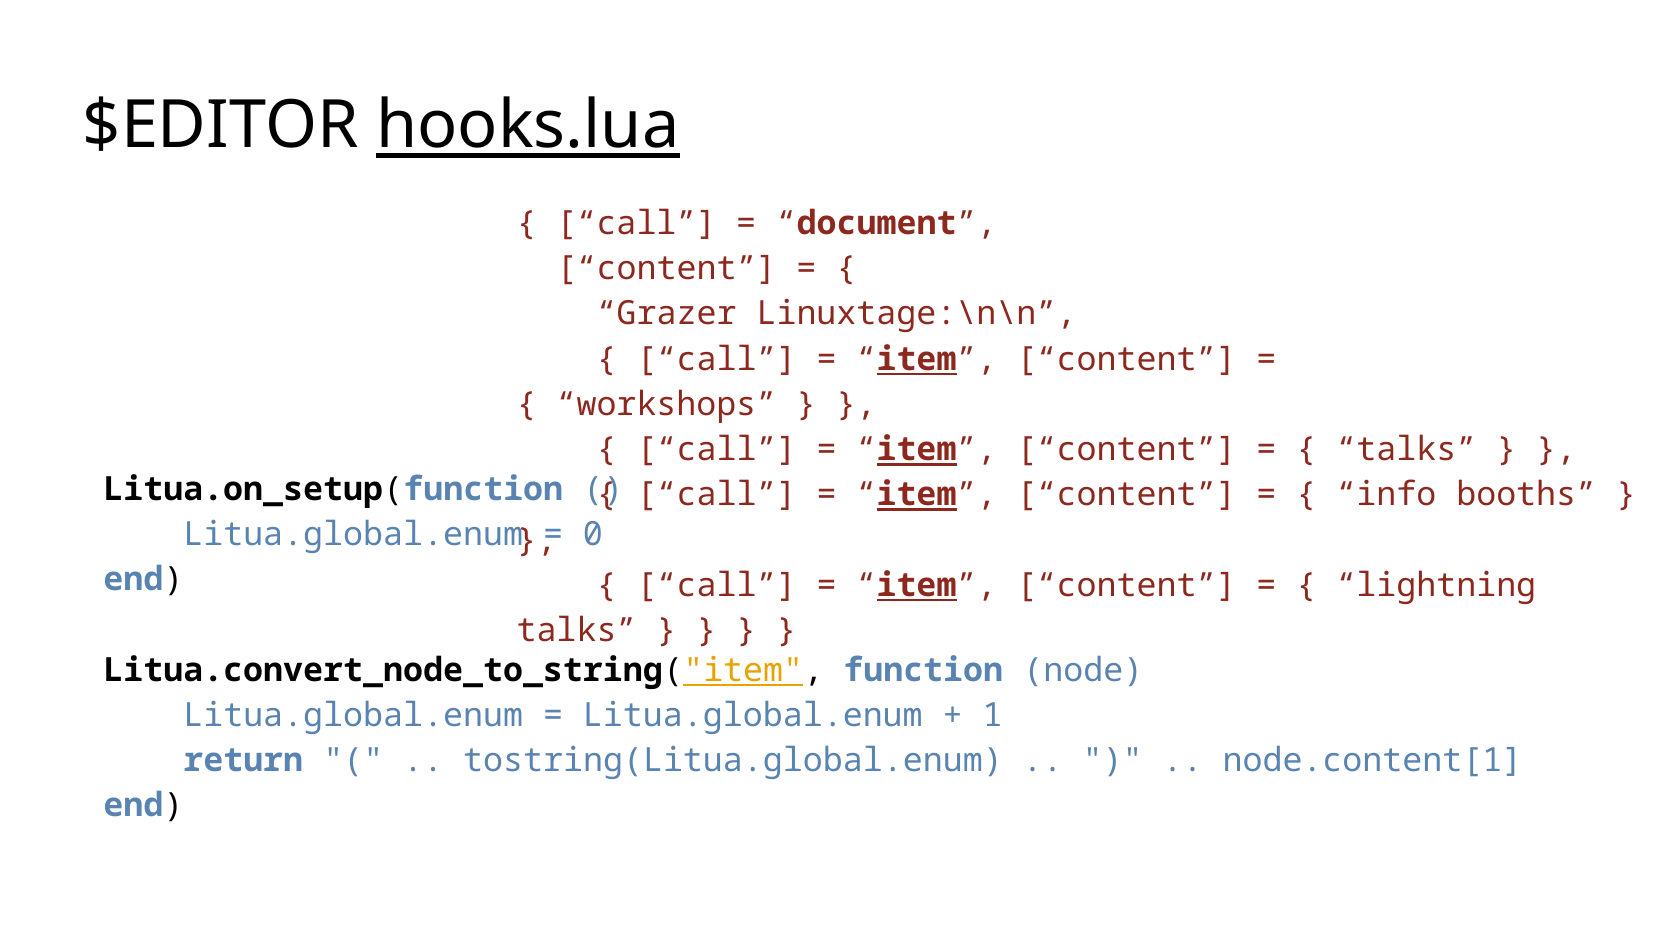

$EDITOR hooks.lua
{ [“call”] = “document”,
 [“content”] = {
 “Grazer Linuxtage:\n\n”,
 { [“call”] = “item”, [“content”] = { “workshops” } },
 { [“call”] = “item”, [“content”] = { “talks” } },
 { [“call”] = “item”, [“content”] = { “info booths” } },
 { [“call”] = “item”, [“content”] = { “lightning talks” } } } }
Litua.on_setup(function ()
 Litua.global.enum = 0
end)
Litua.convert_node_to_string("item", function (node)
 Litua.global.enum = Litua.global.enum + 1
 return "(" .. tostring(Litua.global.enum) .. ")" .. node.content[1]
end)